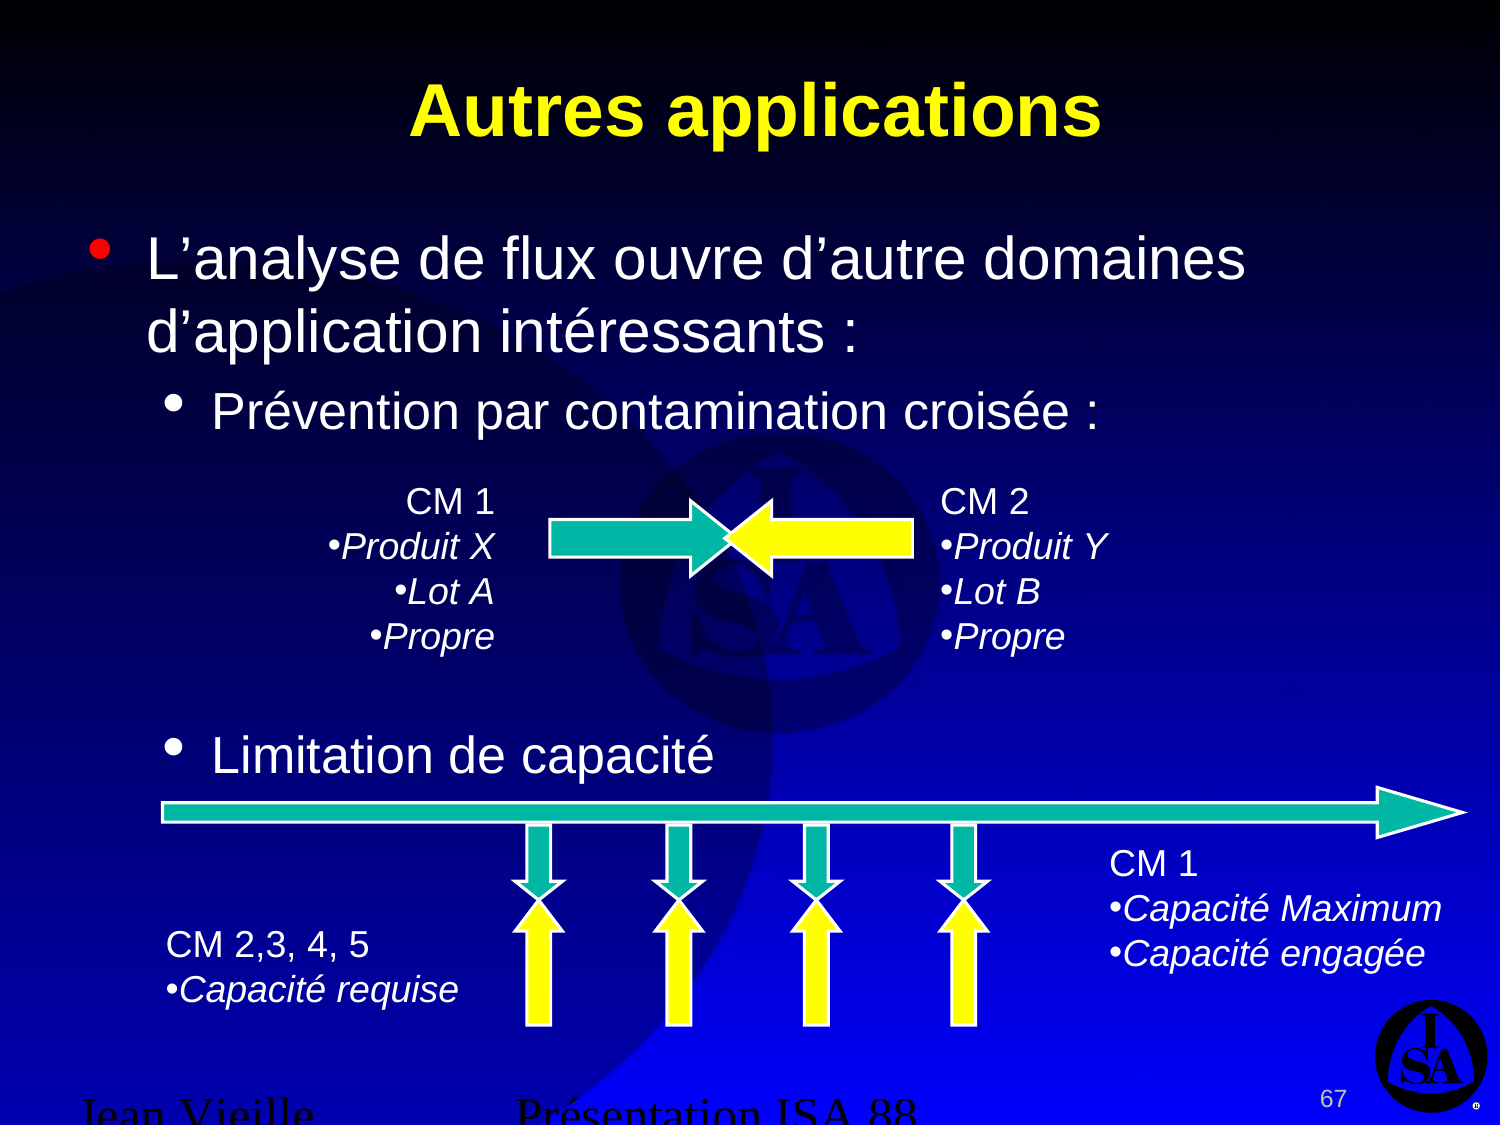

# Autres applications
L’analyse de flux ouvre d’autre domaines d’application intéressants :
Prévention par contamination croisée :
Limitation de capacité
CM 1
Produit X
Lot A
Propre
CM 2
Produit Y
Lot B
Propre
CM 1
Capacité Maximum
Capacité engagée
CM 2,3, 4, 5
Capacité requise